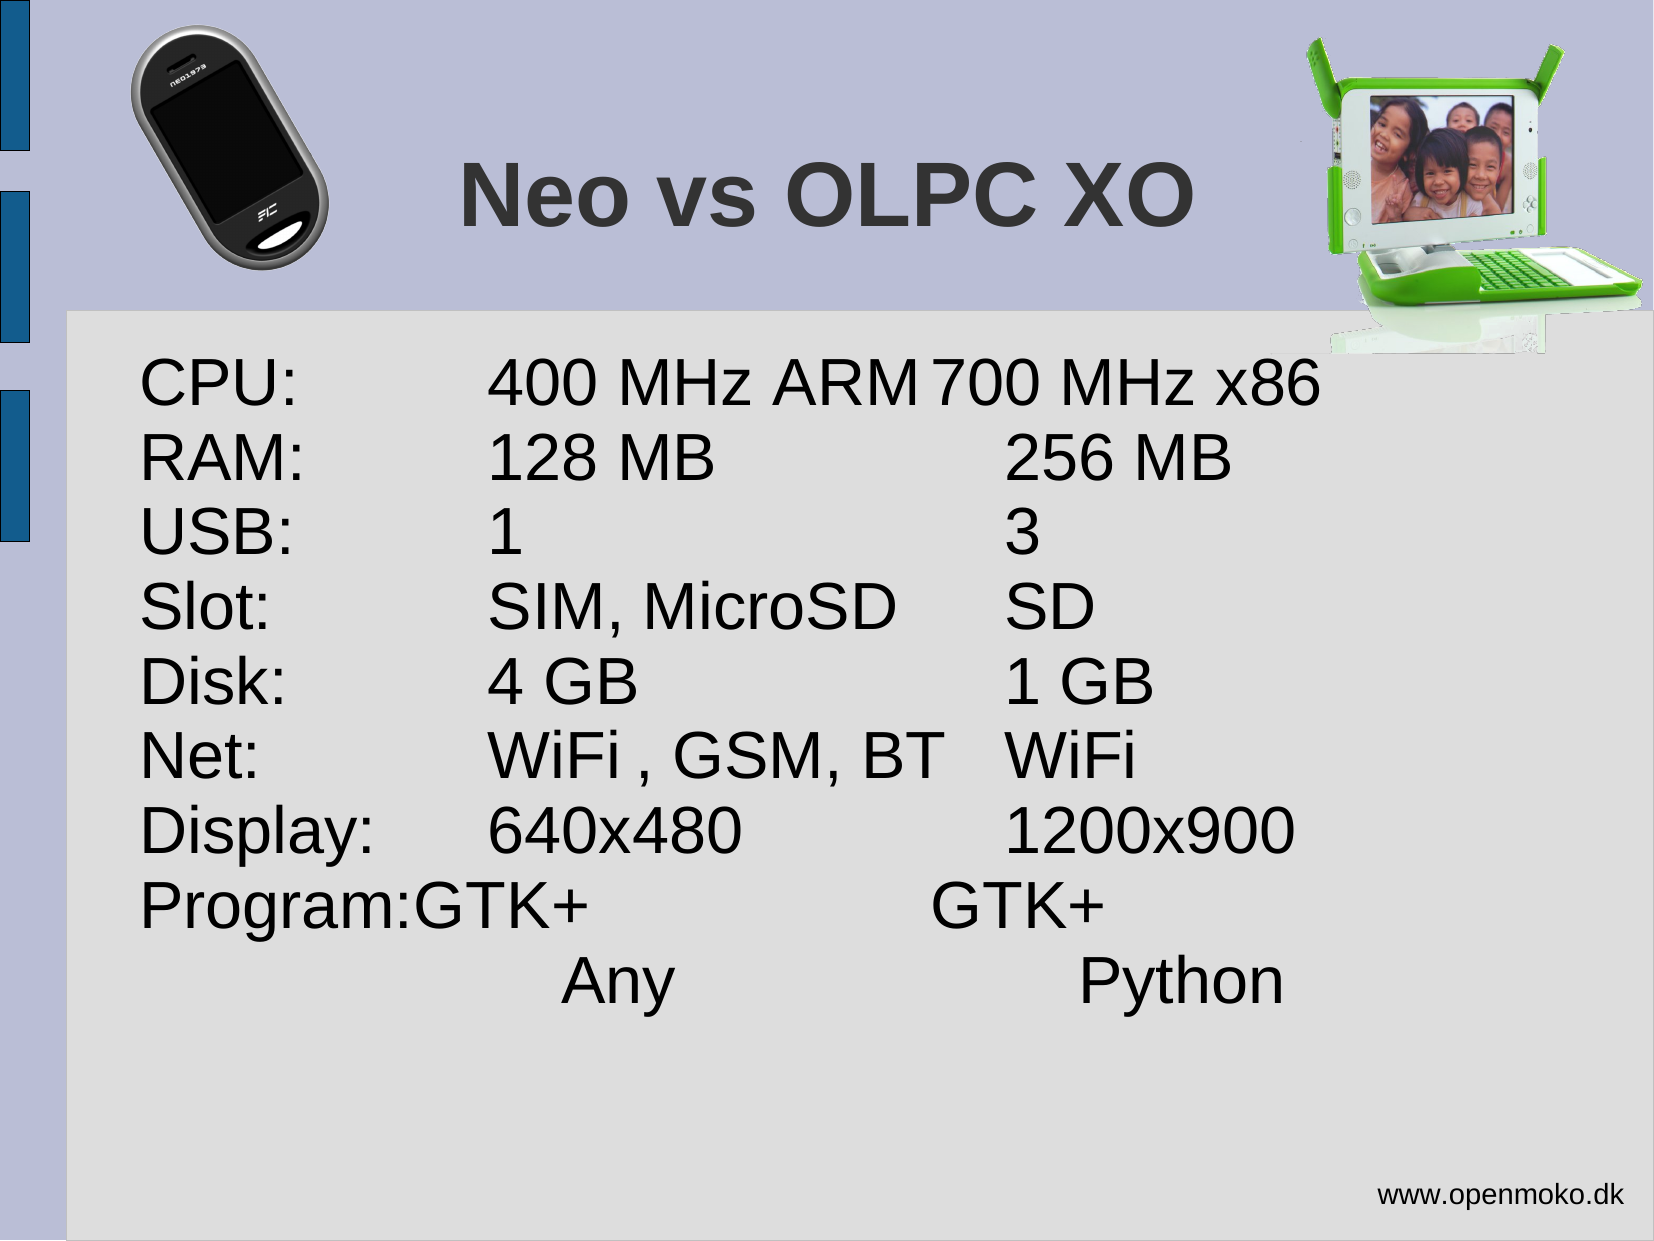

# Neo vs OLPC XO
CPU:			400 MHz ARM	700 MHz x86
RAM:			128 MB				256 MB
USB:			1							3
Slot:			SIM, MicroSD		SD
Disk:			4 GB					1 GB
Net:				WiFi	, GSM, BT	WiFi
Display:		640x480				1200x900
Program:	GTK+					GTK+
					Any						Python